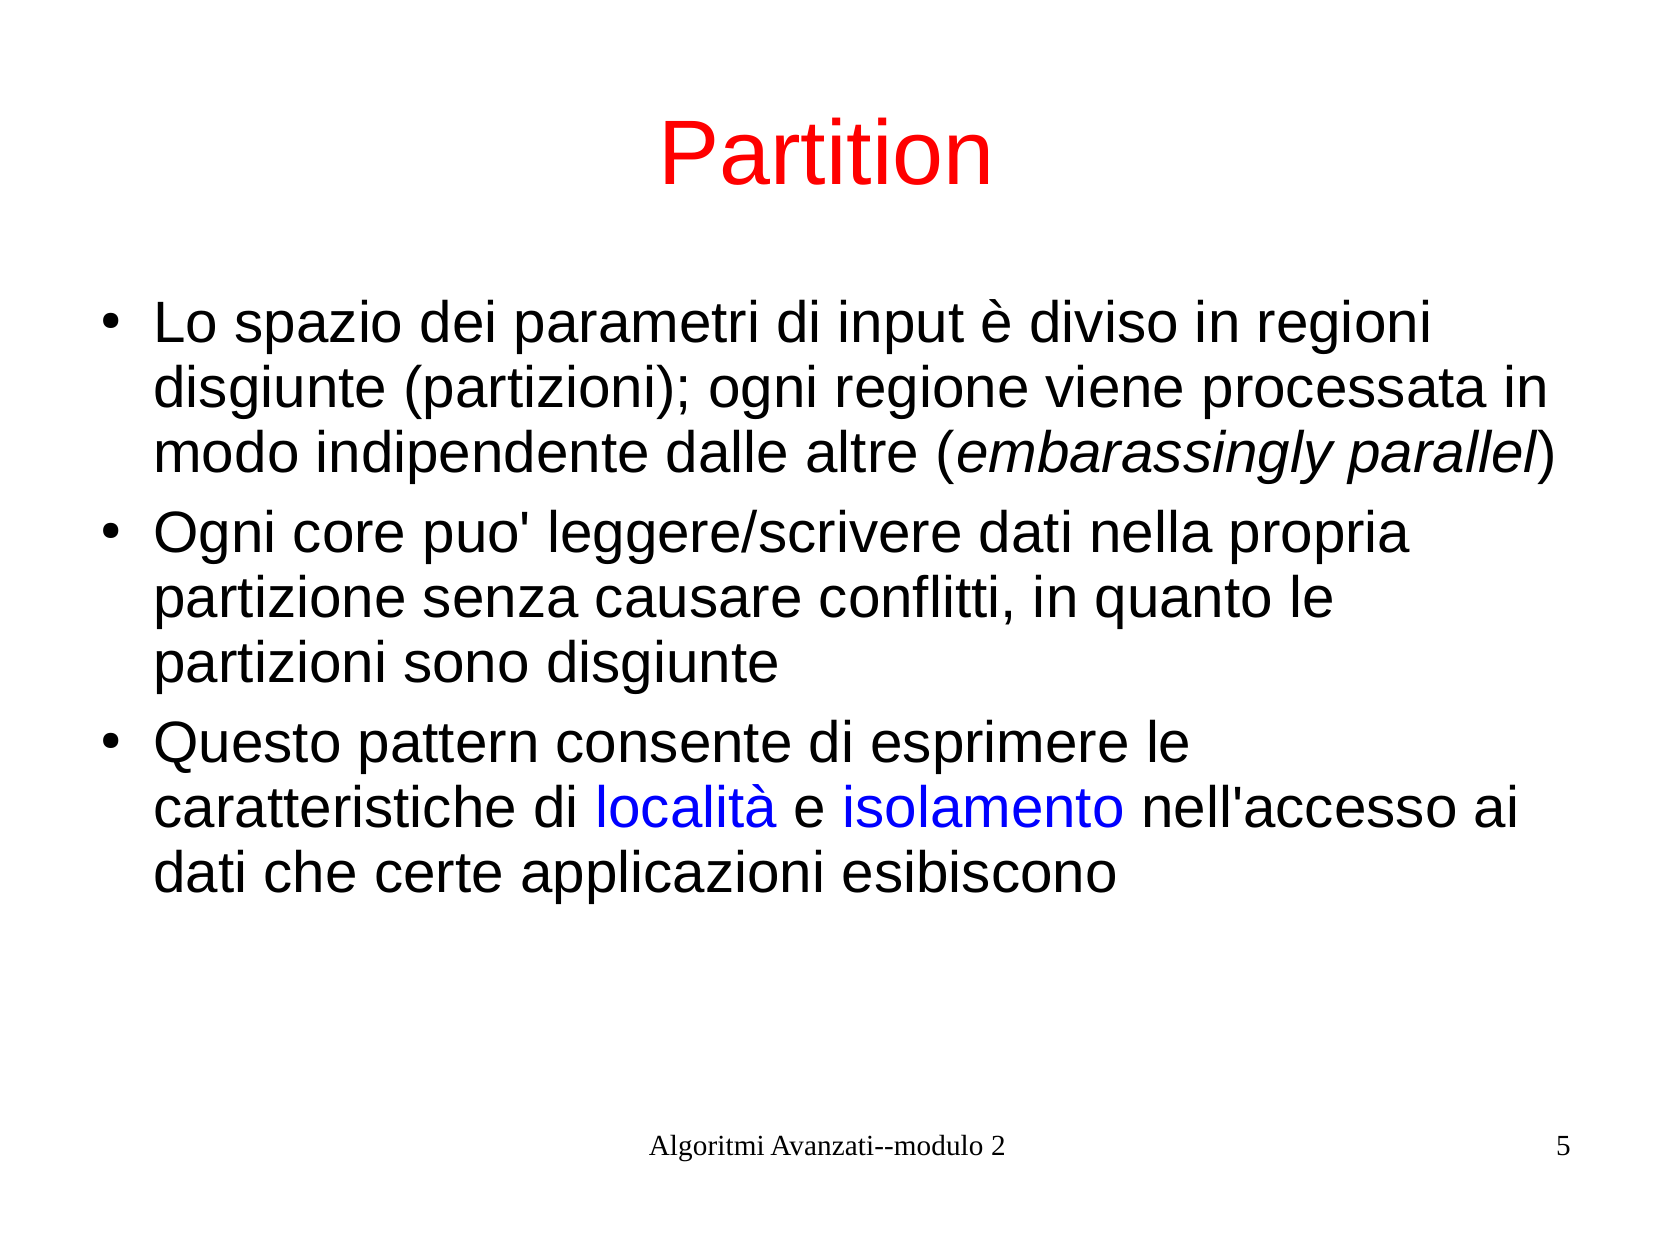

# Partition
Lo spazio dei parametri di input è diviso in regioni disgiunte (partizioni); ogni regione viene processata in modo indipendente dalle altre (embarassingly parallel)
Ogni core puo' leggere/scrivere dati nella propria partizione senza causare conflitti, in quanto le partizioni sono disgiunte
Questo pattern consente di esprimere le caratteristiche di località e isolamento nell'accesso ai dati che certe applicazioni esibiscono
Algoritmi Avanzati--modulo 2
5